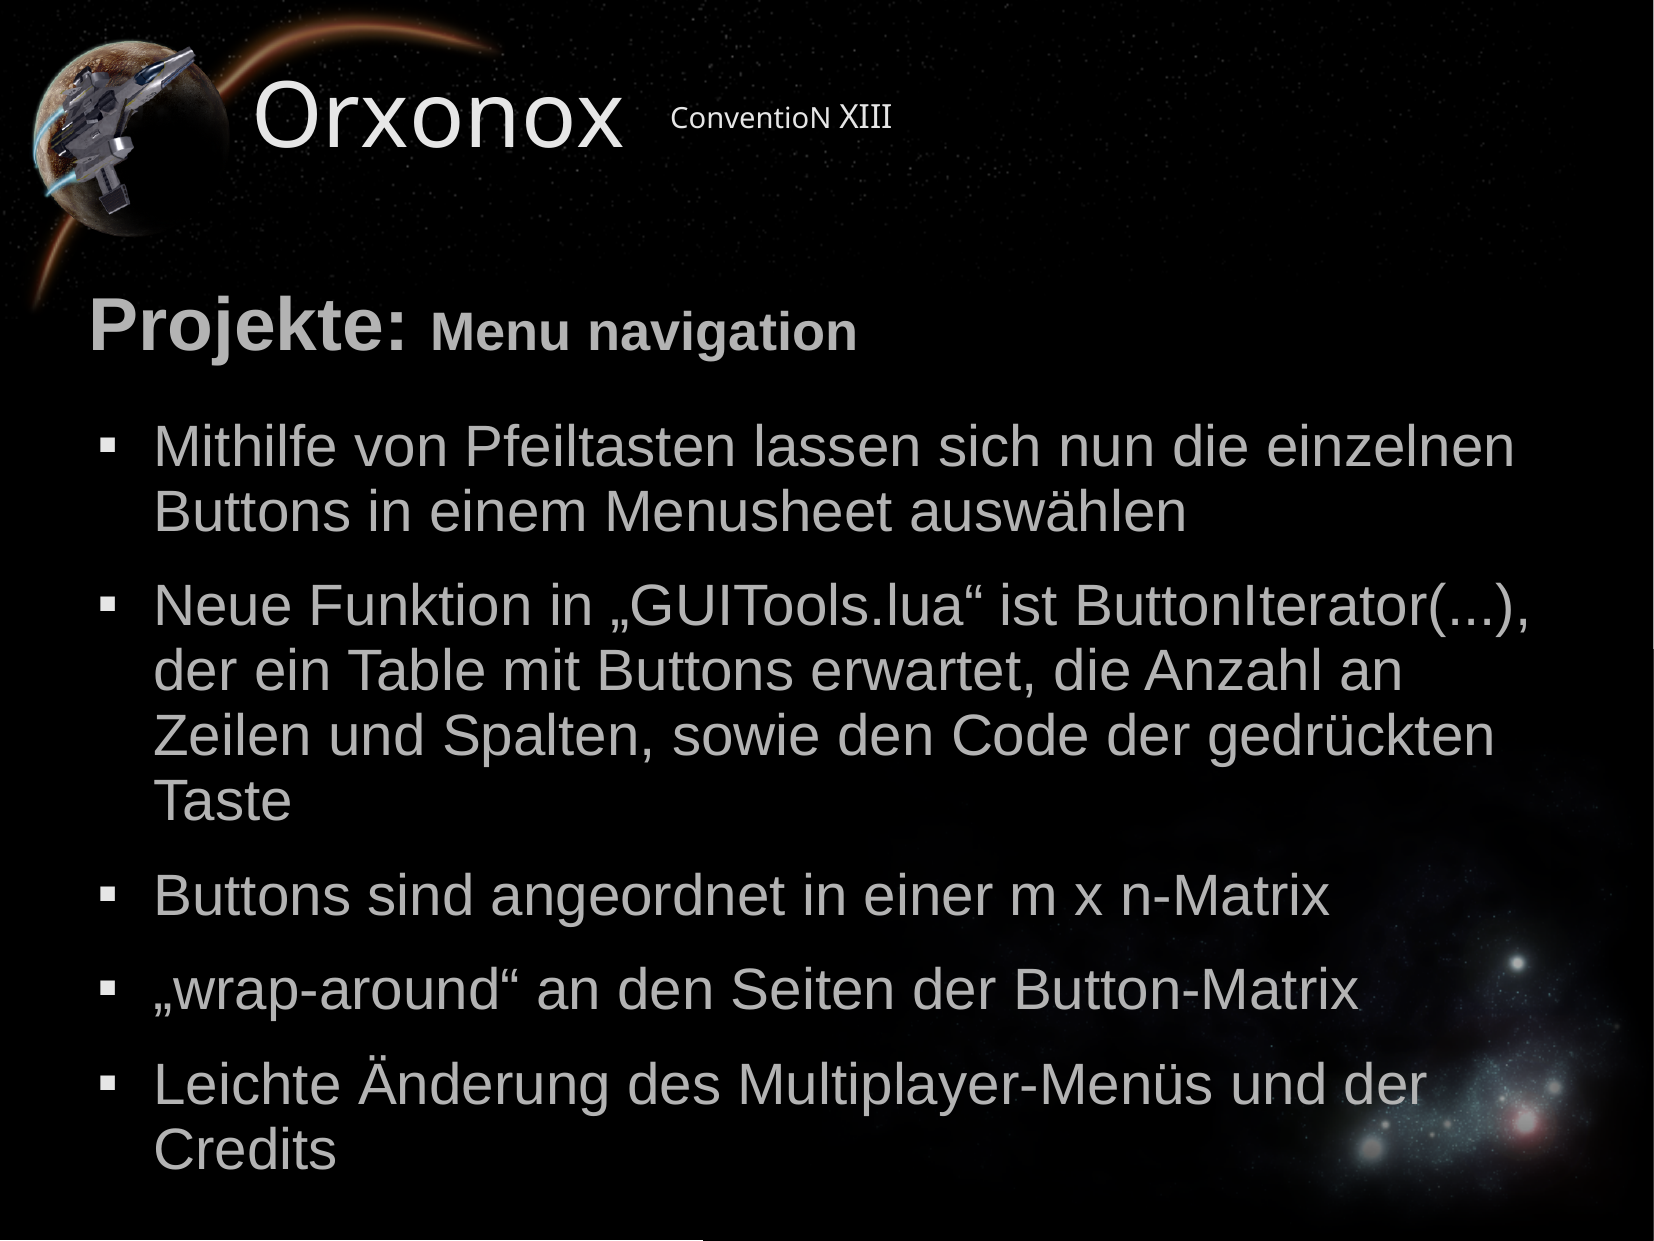

# Projekte: Menu navigation
Mithilfe von Pfeiltasten lassen sich nun die einzelnen Buttons in einem Menusheet auswählen
Neue Funktion in „GUITools.lua“ ist ButtonIterator(...), der ein Table mit Buttons erwartet, die Anzahl an Zeilen und Spalten, sowie den Code der gedrückten Taste
Buttons sind angeordnet in einer m x n-Matrix
„wrap-around“ an den Seiten der Button-Matrix
Leichte Änderung des Multiplayer-Menüs und der Credits